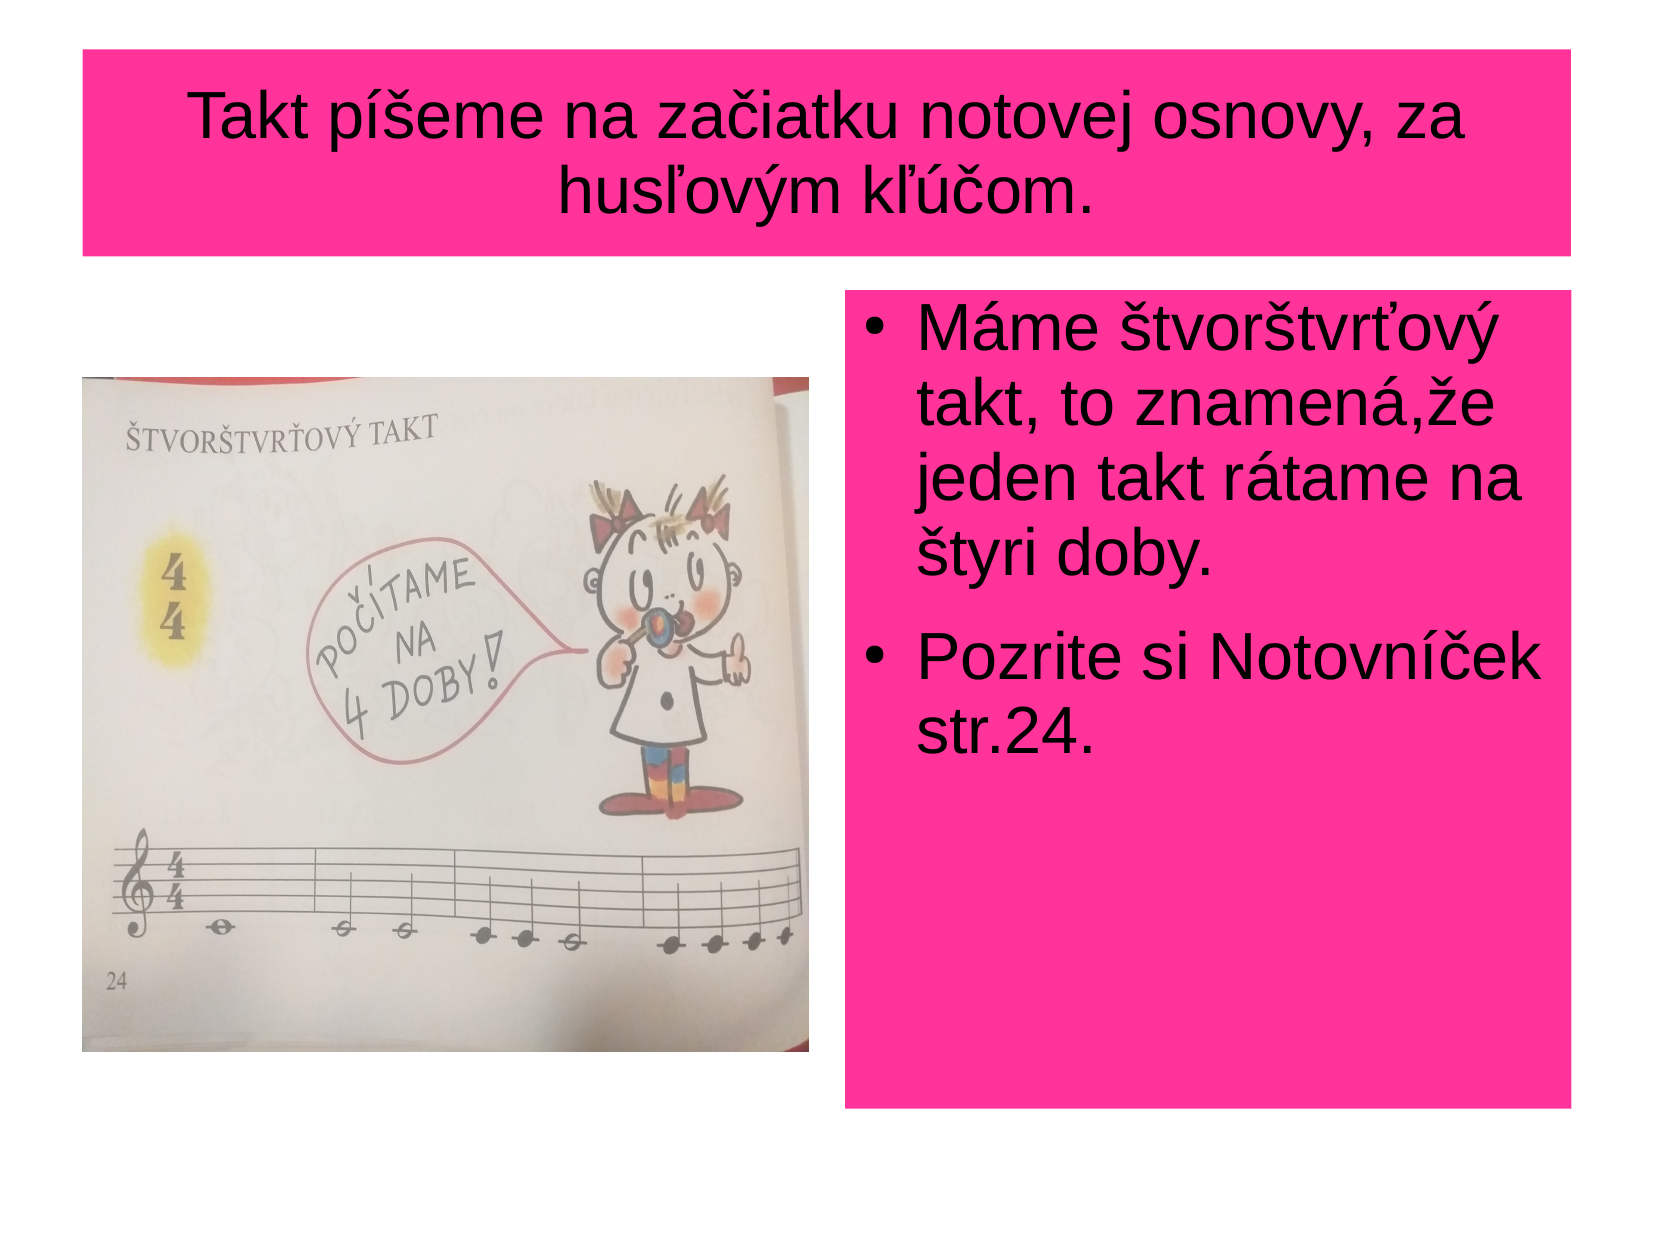

# Takt píšeme na začiatku notovej osnovy, za husľovým kľúčom.
Máme štvorštvrťový takt, to znamená,že jeden takt rátame na štyri doby.
Pozrite si Notovníček str.24.